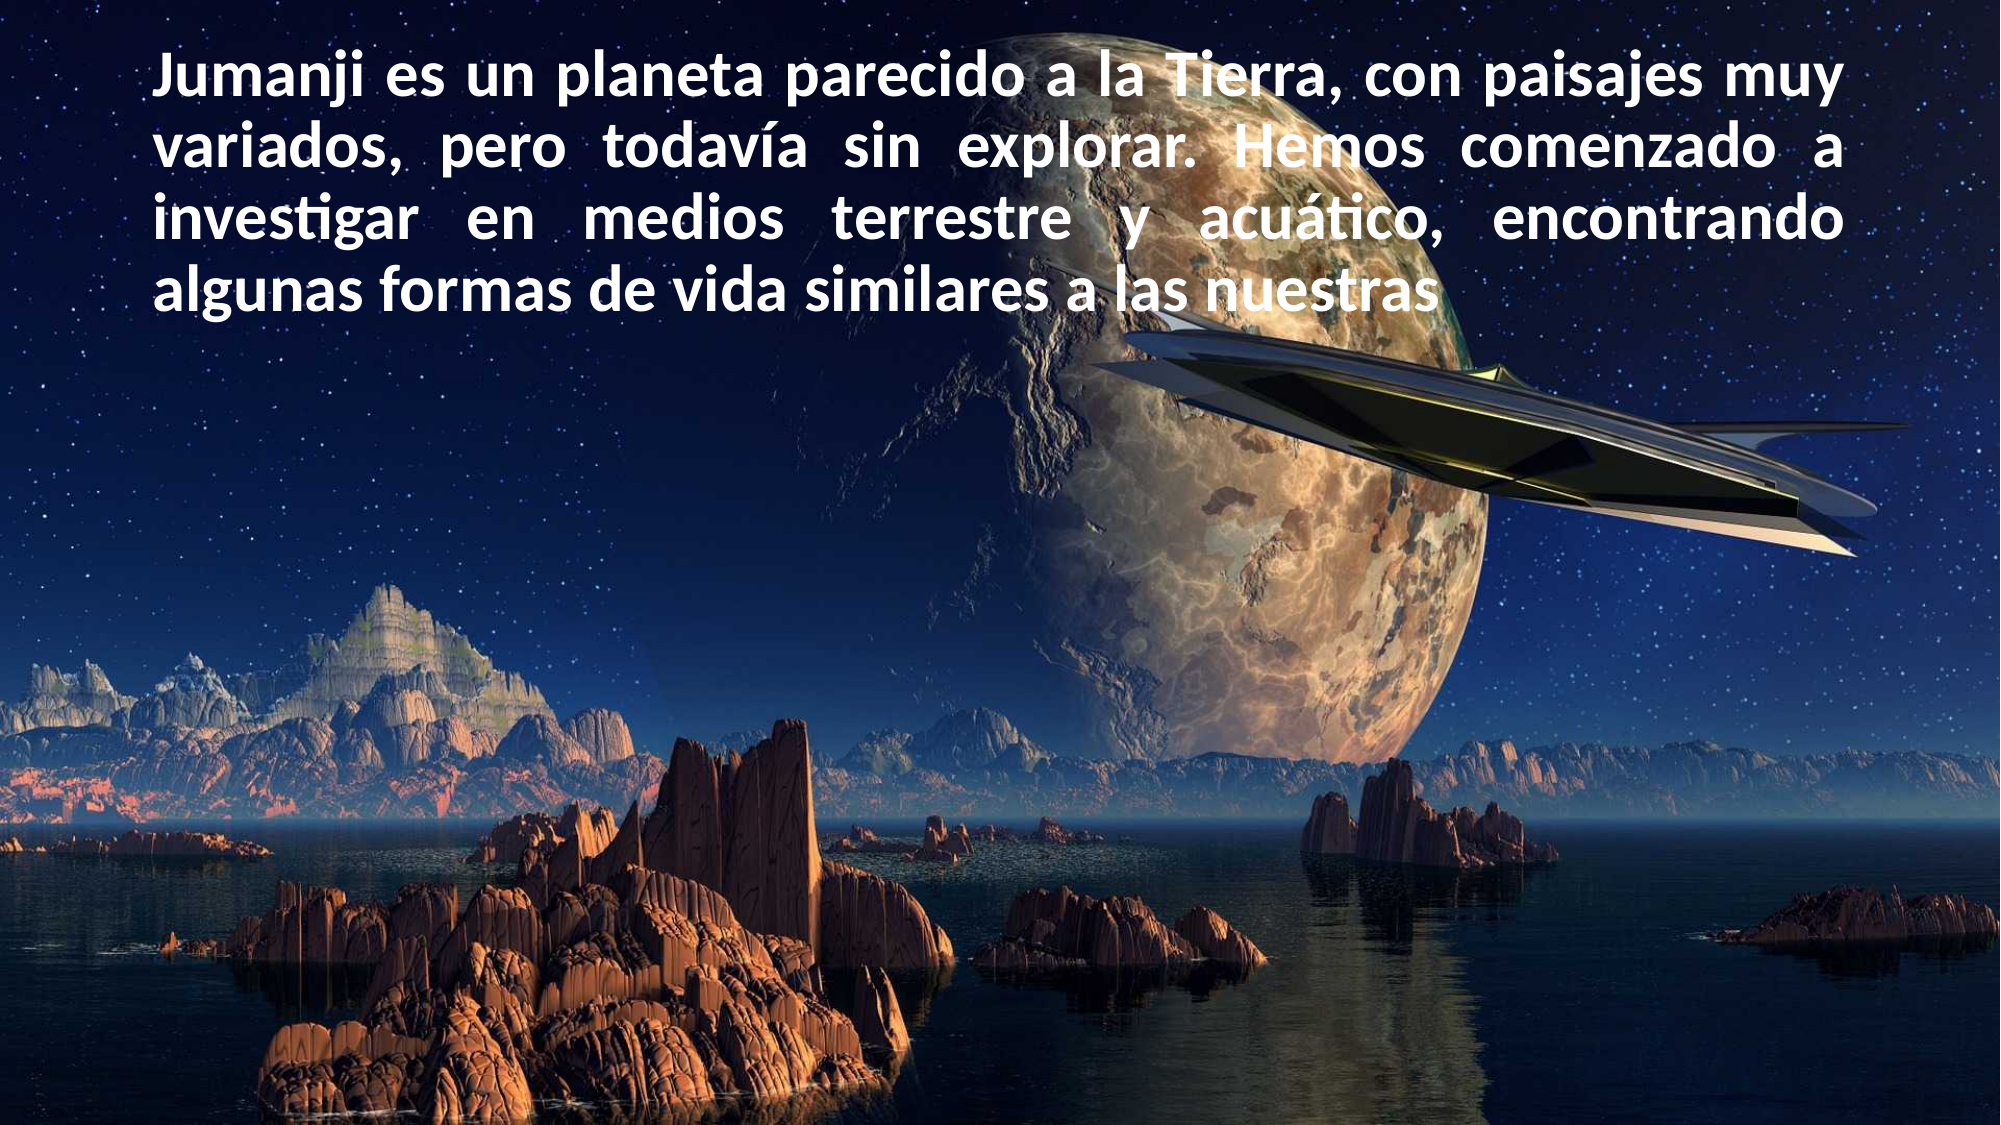

# Jumanji es un planeta parecido a la Tierra, con paisajes muy variados, pero todavía sin explorar. Hemos comenzado a investigar en medios terrestre y acuático, encontrando algunas formas de vida similares a las nuestras